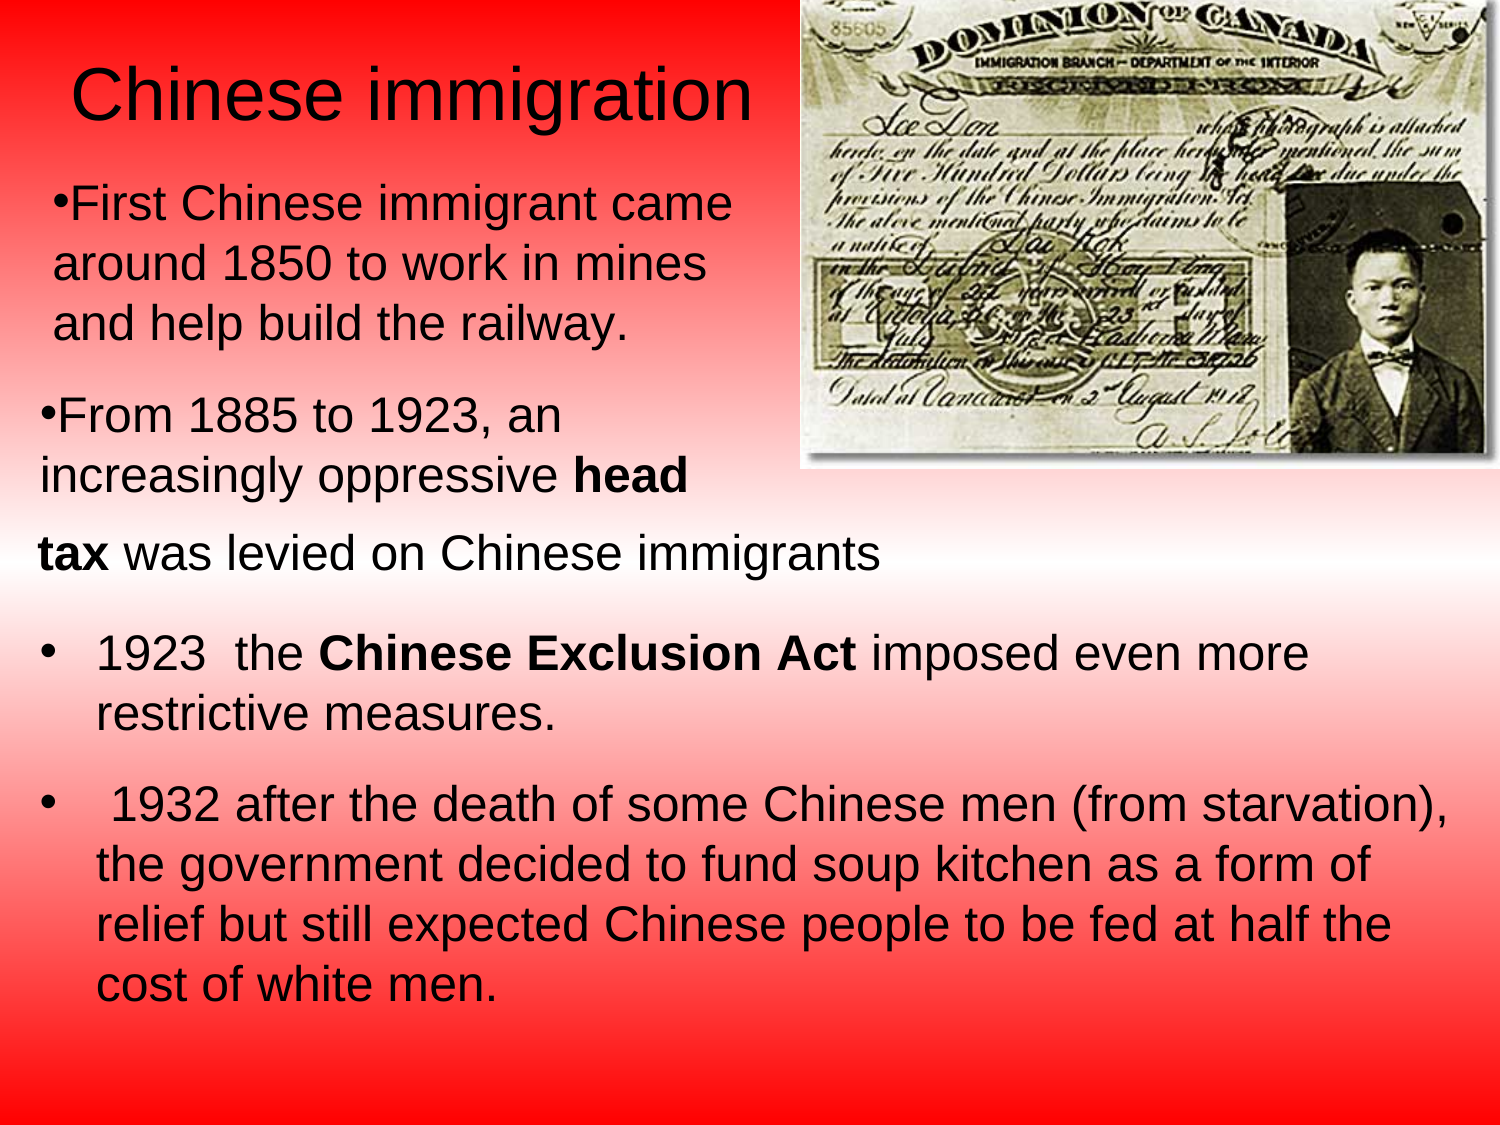

Chinese immigration
First Chinese immigrant came around 1850 to work in mines and help build the railway.
From 1885 to 1923, an increasingly oppressive head
tax was levied on Chinese immigrants
1923 the Chinese Exclusion Act imposed even more restrictive measures.
 1932 after the death of some Chinese men (from starvation), the government decided to fund soup kitchen as a form of relief but still expected Chinese people to be fed at half the cost of white men.